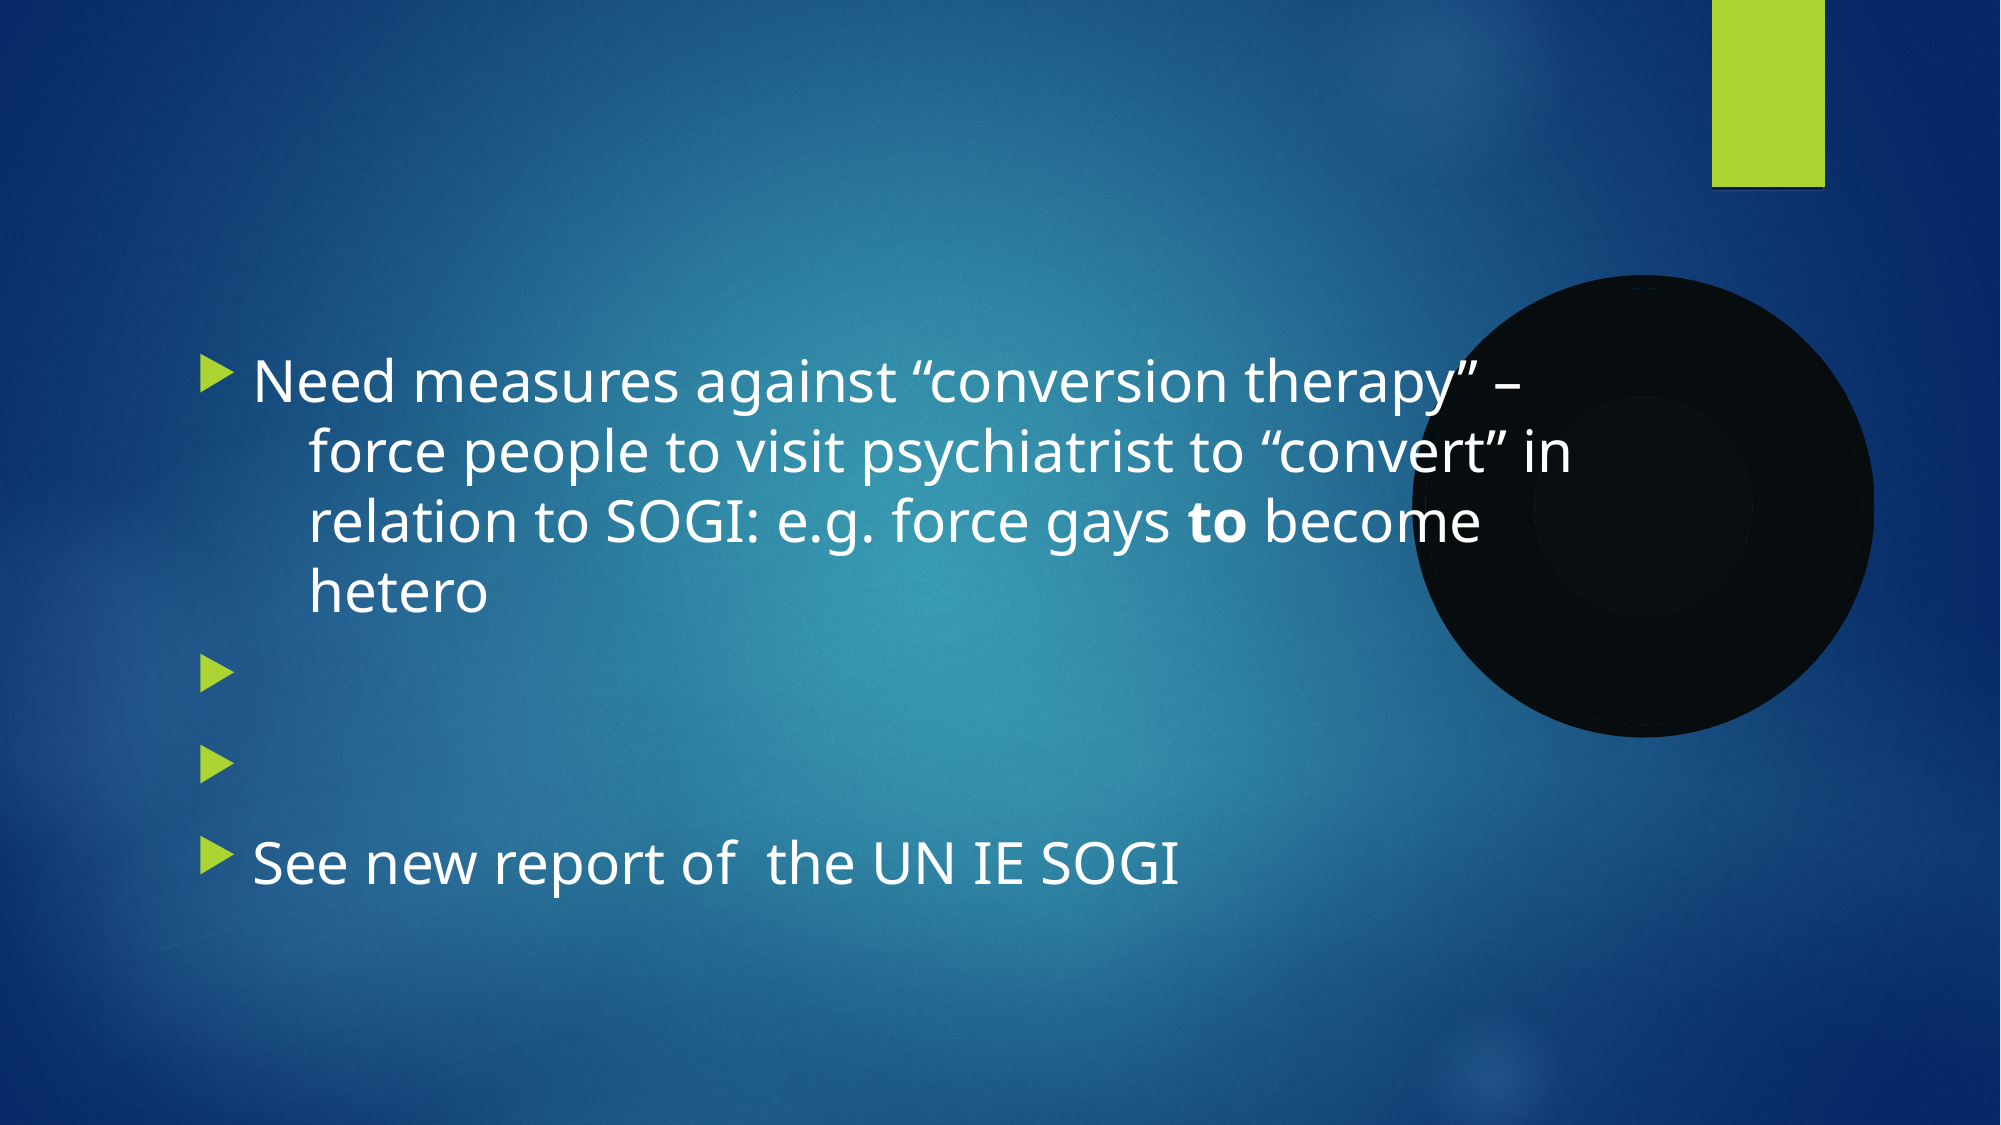

#
Need measures against “conversion therapy” – force people to visit psychiatrist to “convert” in relation to SOGI: e.g. force gays to become hetero
See new report of the UN IE SOGI